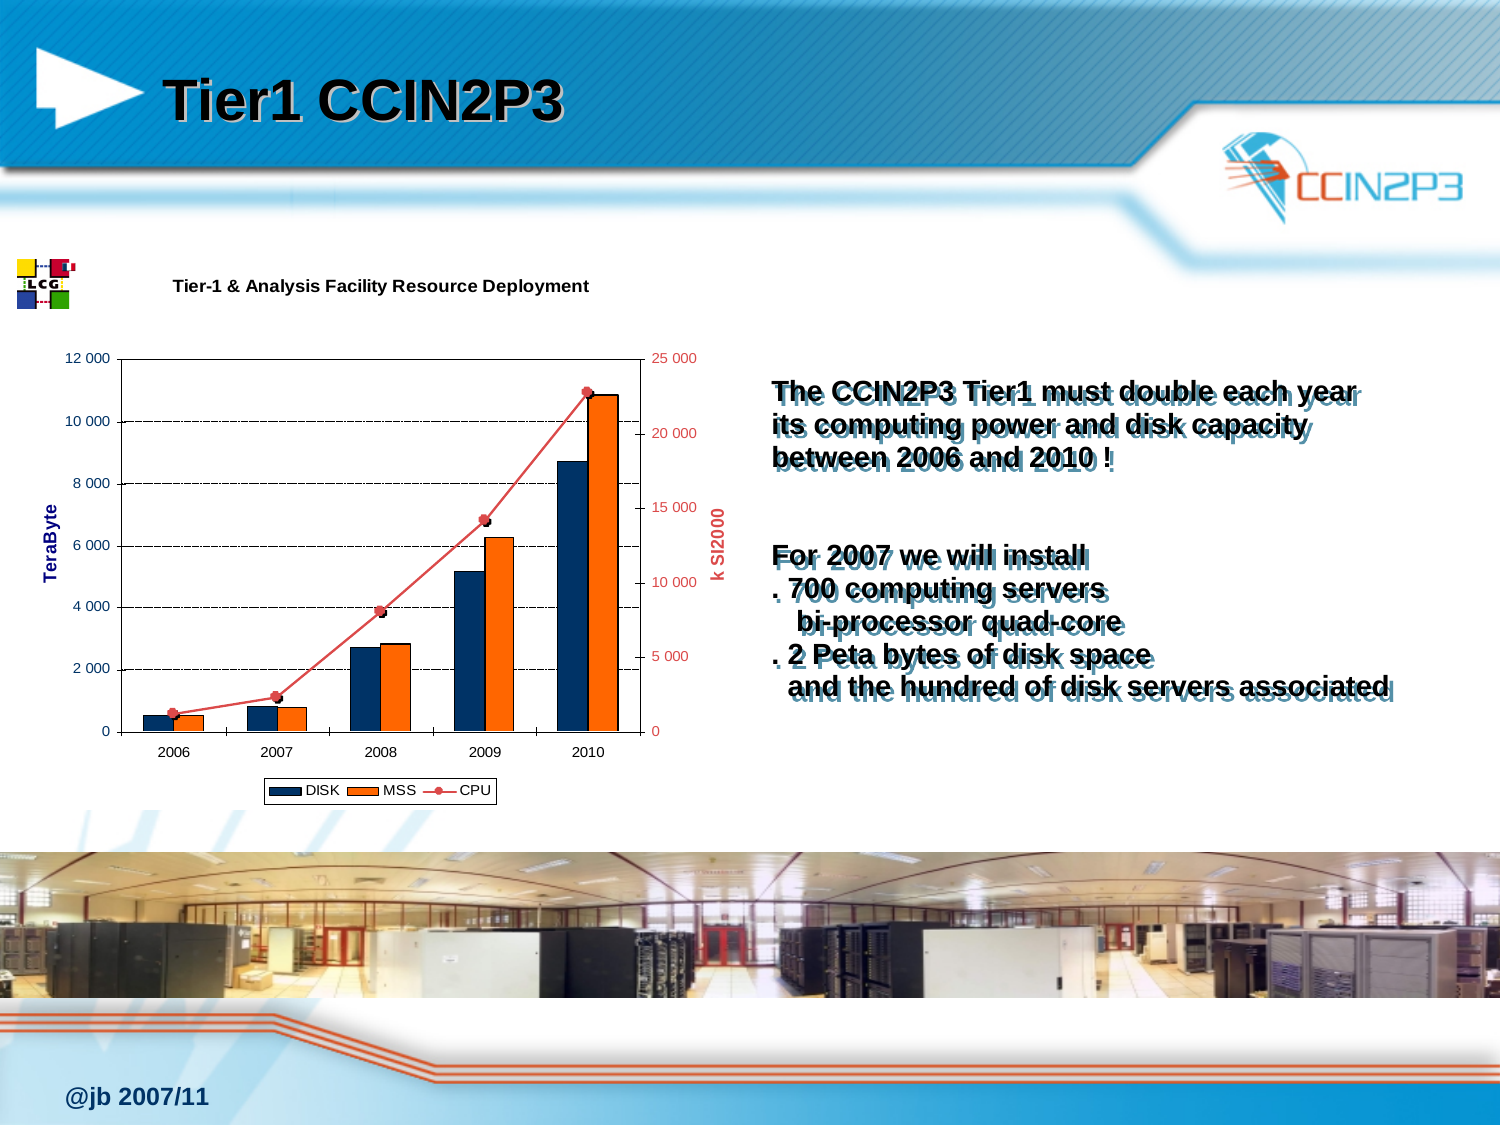

# Tier1 CCIN2P3
The CCIN2P3 Tier1 must double each year
its computing power and disk capacity
between 2006 and 2010 !
For 2007 we will install
. 700 computing servers
 bi-processor quad-core
. 2 Peta bytes of disk space
 and the hundred of disk servers associated
Votre Nom
10